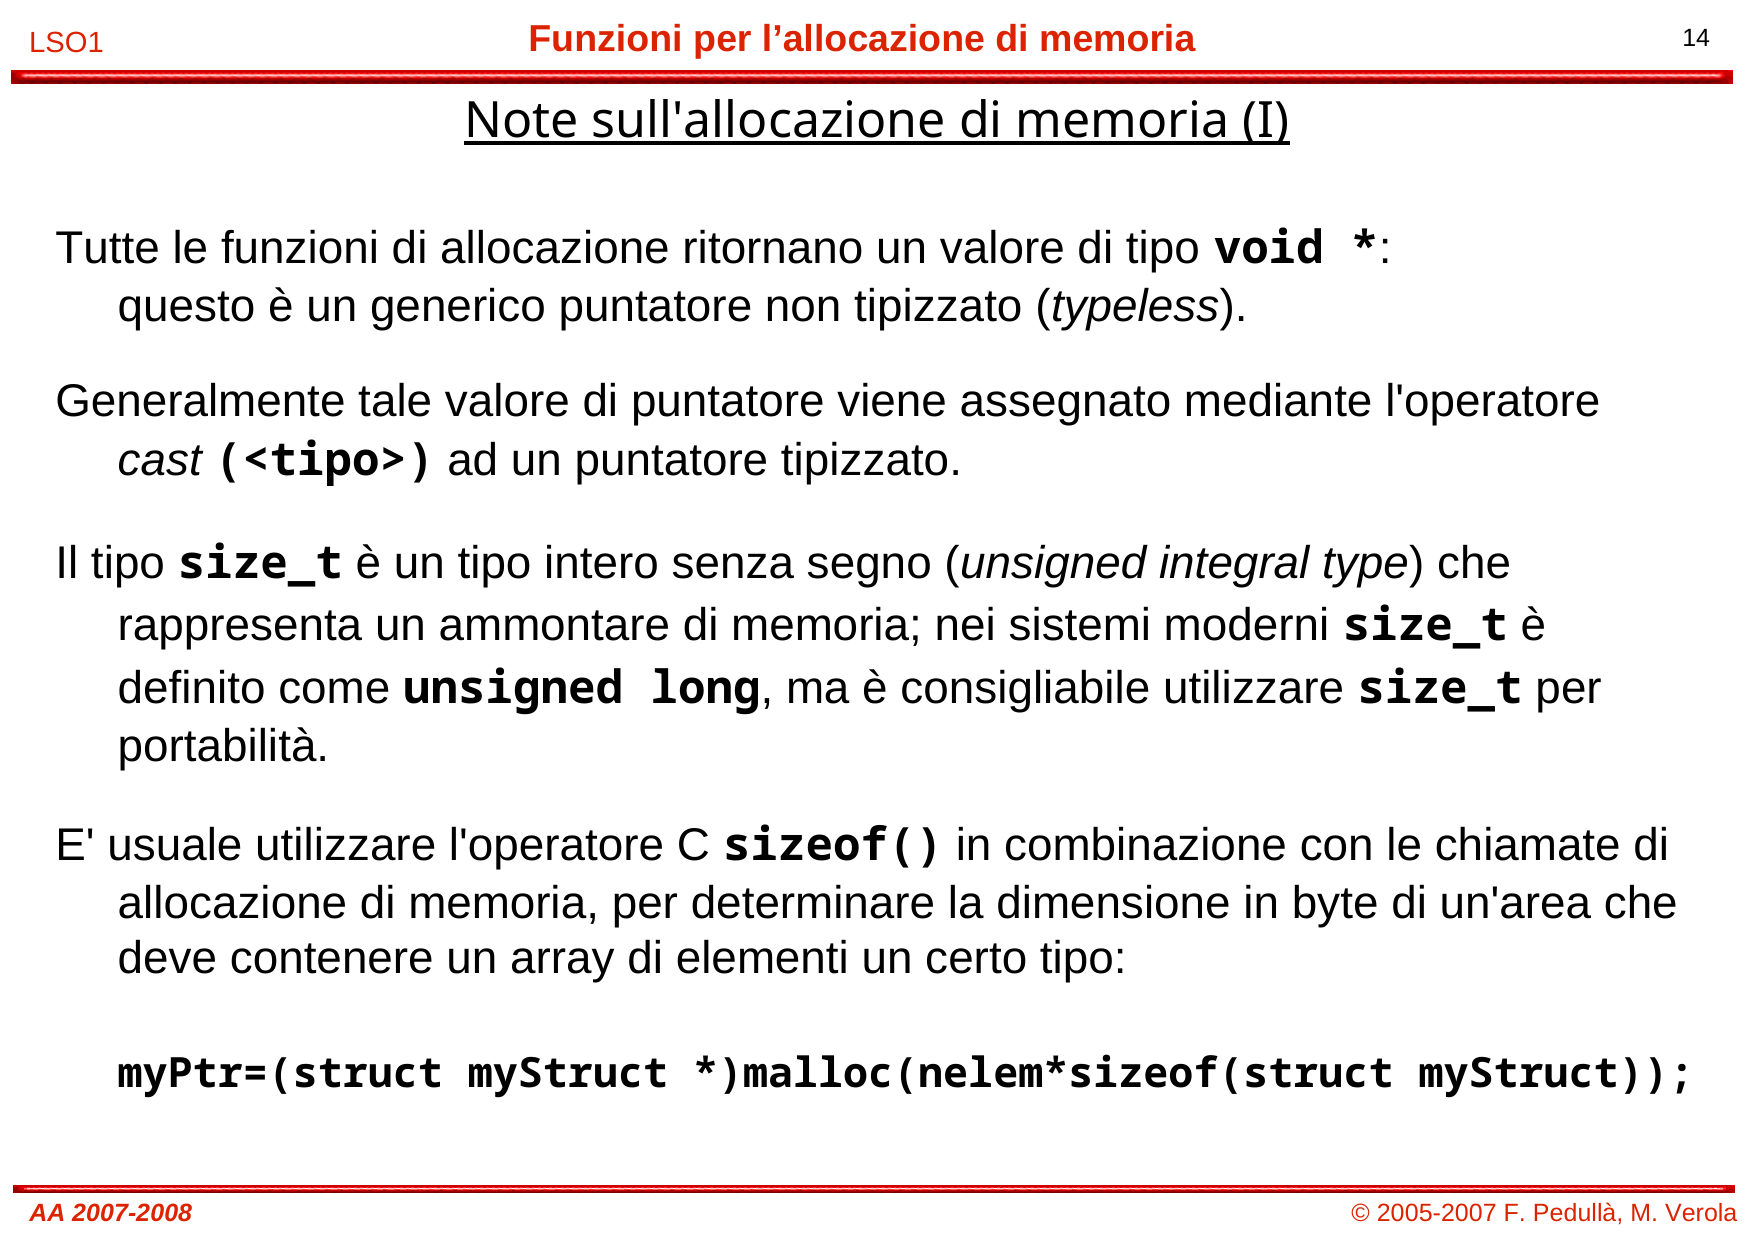

# Note sull'allocazione di memoria (I)
Tutte le funzioni di allocazione ritornano un valore di tipo void *:
questo è un generico puntatore non tipizzato (typeless).
Generalmente tale valore di puntatore viene assegnato mediante l'operatore cast (<tipo>) ad un puntatore tipizzato.
Il tipo size_t è un tipo intero senza segno (unsigned integral type) che rappresenta un ammontare di memoria; nei sistemi moderni size_t è definito come unsigned long, ma è consigliabile utilizzare size_t per portabilità.
E' usuale utilizzare l'operatore C sizeof() in combinazione con le chiamate di allocazione di memoria, per determinare la dimensione in byte di un'area che deve contenere un array di elementi un certo tipo:
myPtr=(struct myStruct *)malloc(nelem*sizeof(struct myStruct));